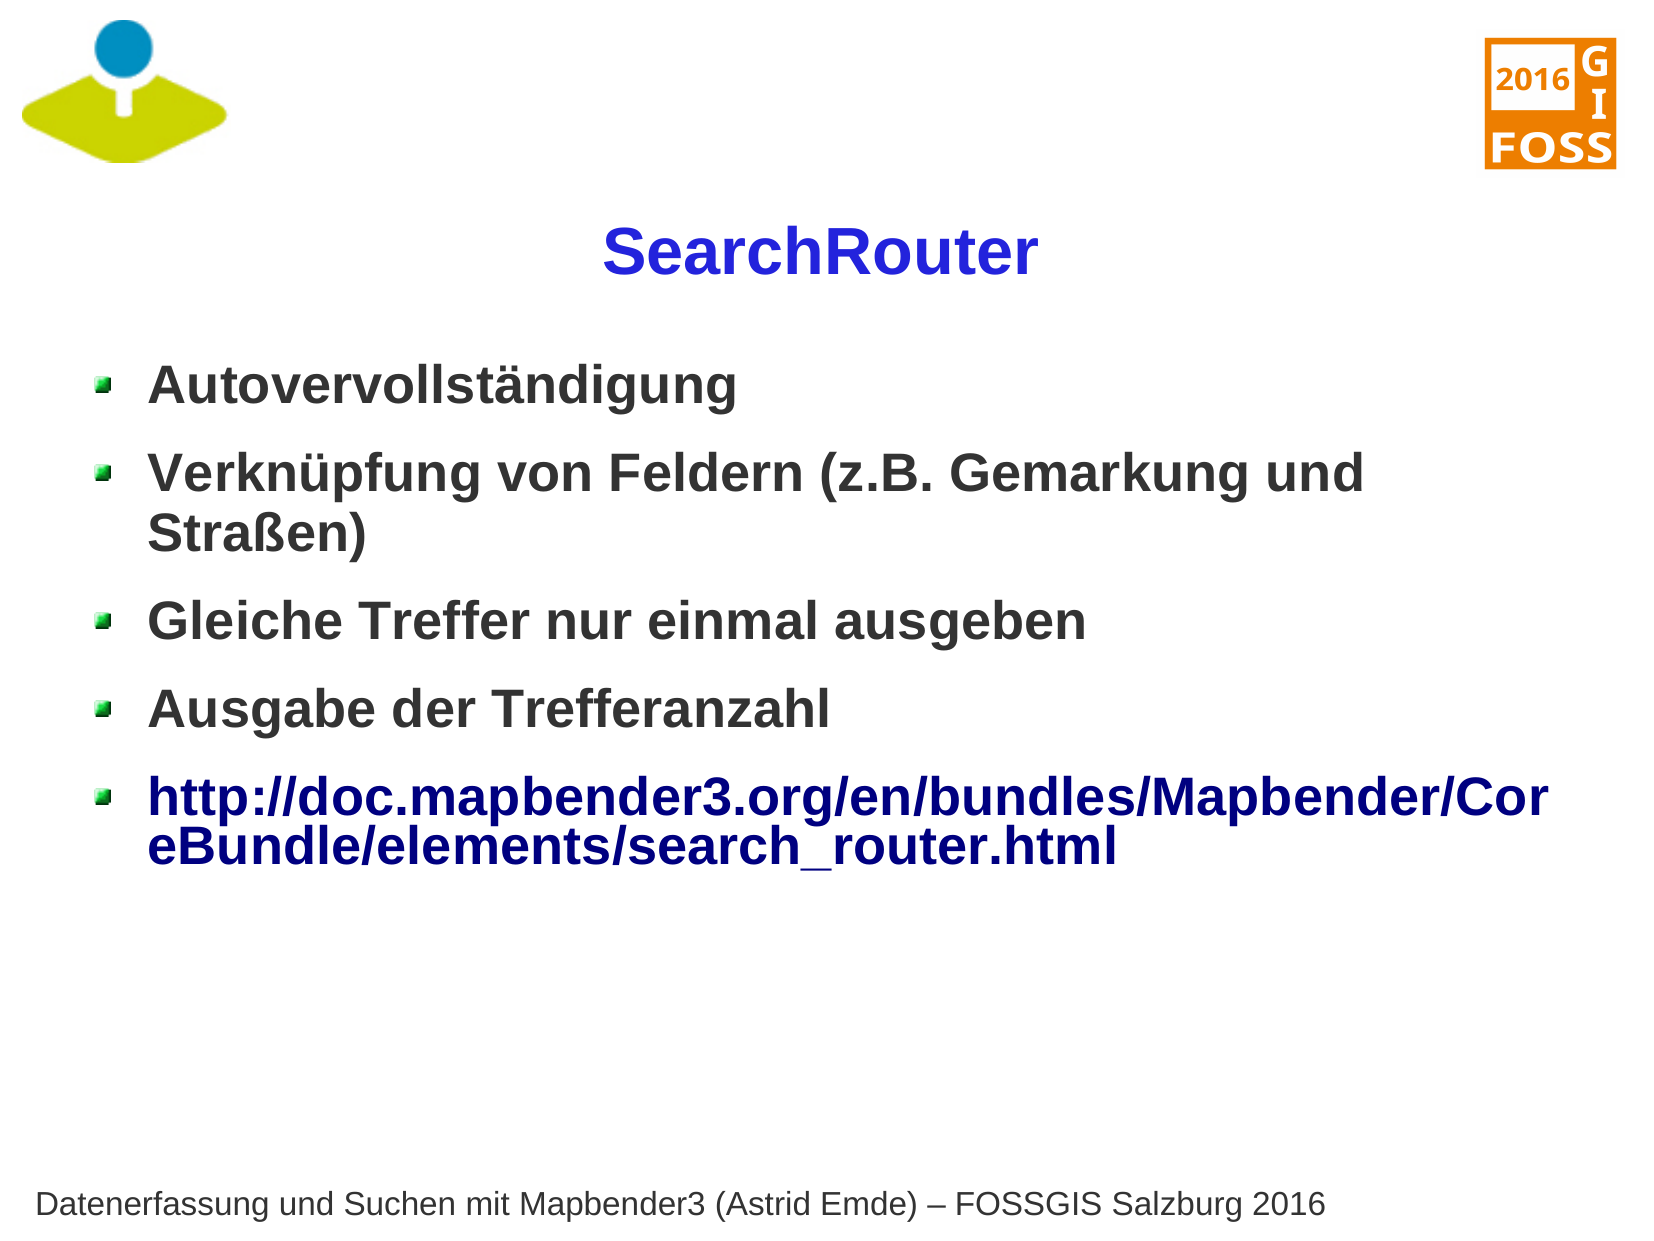

# SearchRouter
Autovervollständigung
Verknüpfung von Feldern (z.B. Gemarkung und Straßen)
Gleiche Treffer nur einmal ausgeben
Ausgabe der Trefferanzahl
http://doc.mapbender3.org/en/bundles/Mapbender/CoreBundle/elements/search_router.html